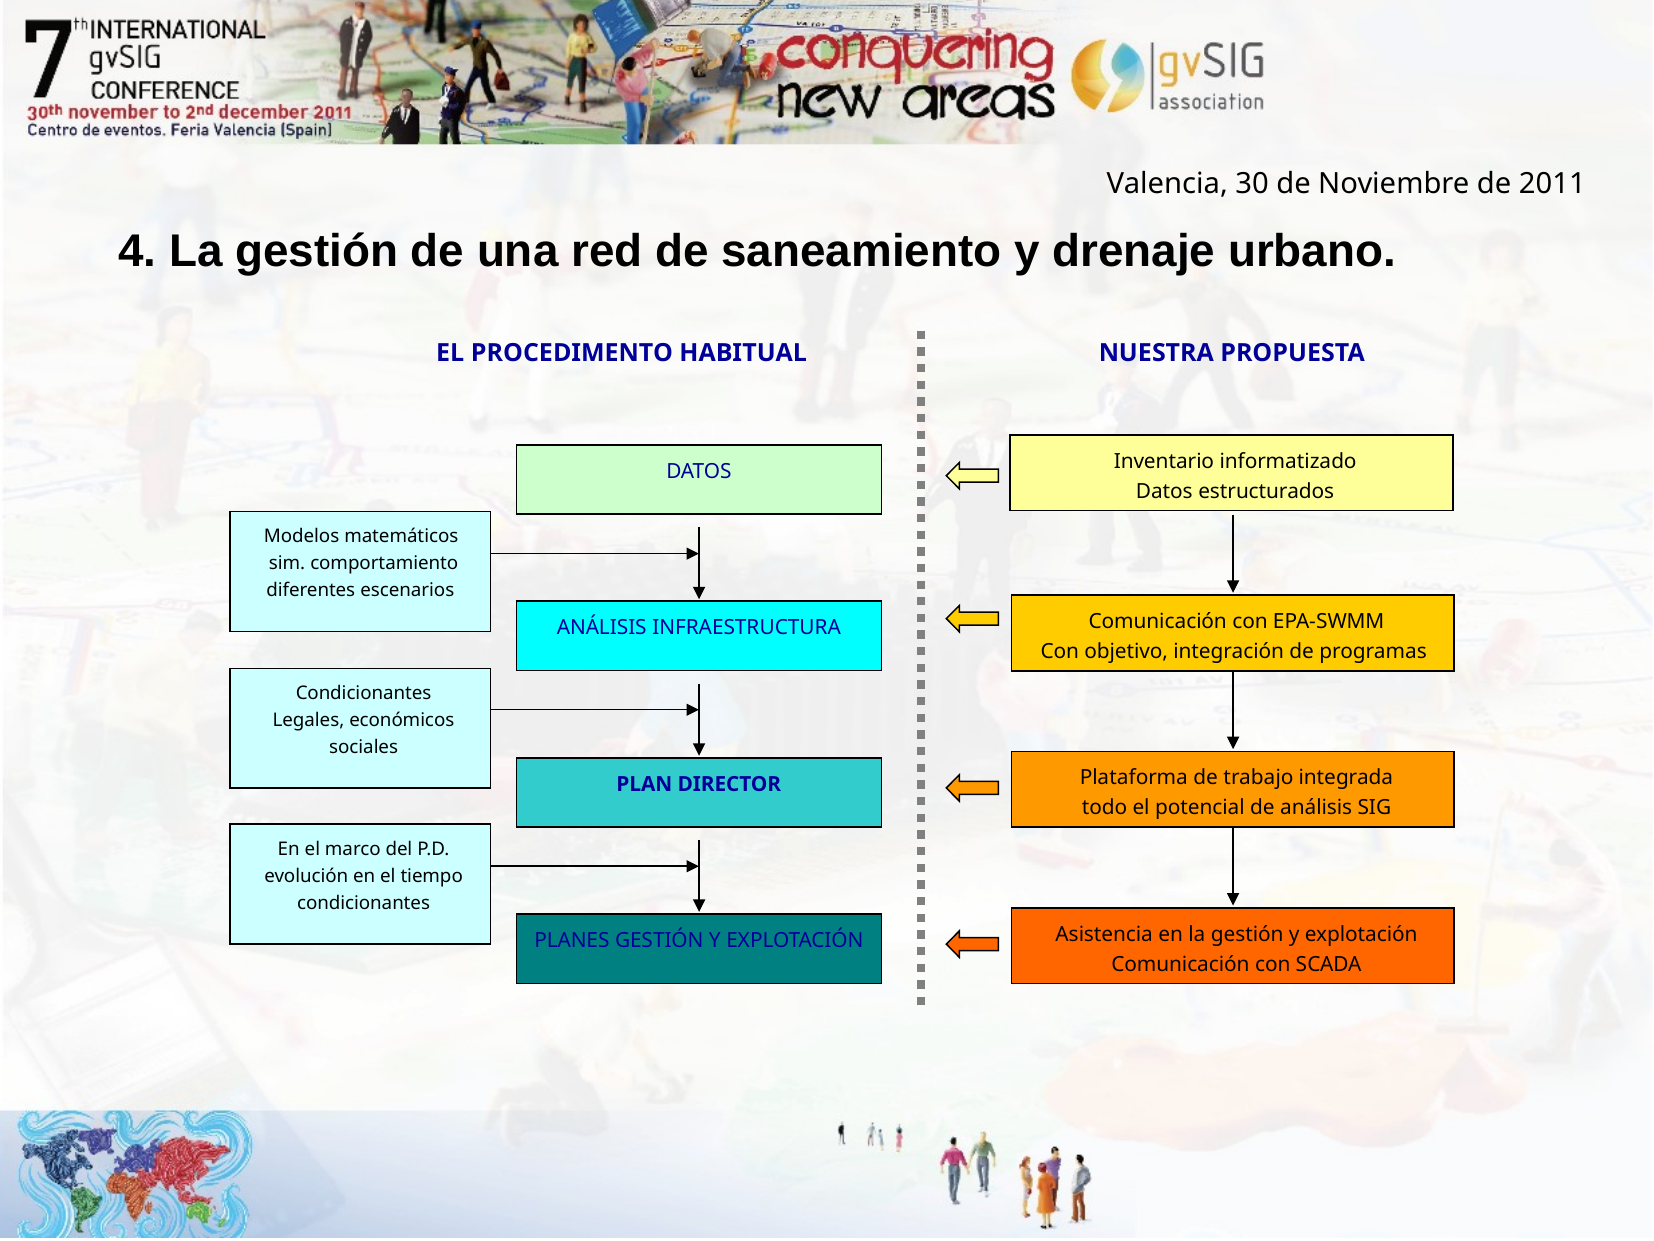

# Valencia, 30 de Noviembre de 2011
4. La gestión de una red de saneamiento y drenaje urbano.
 EL PROCEDIMENTO HABITUAL NUESTRA PROPUESTA
Inventario informatizado
Datos estructurados
DATOS
Modelos matemáticos
sim. comportamiento diferentes escenarios
Comunicación con EPA-SWMM
Con objetivo, integración de programas
ANÁLISIS INFRAESTRUCTURA
Condicionantes
Legales, económicos
sociales
Plataforma de trabajo integrada
todo el potencial de análisis SIG
PLAN DIRECTOR
En el marco del P.D.
evolución en el tiempo
condicionantes
Asistencia en la gestión y explotación
Comunicación con SCADA
PLANES GESTIÓN Y EXPLOTACIÓN